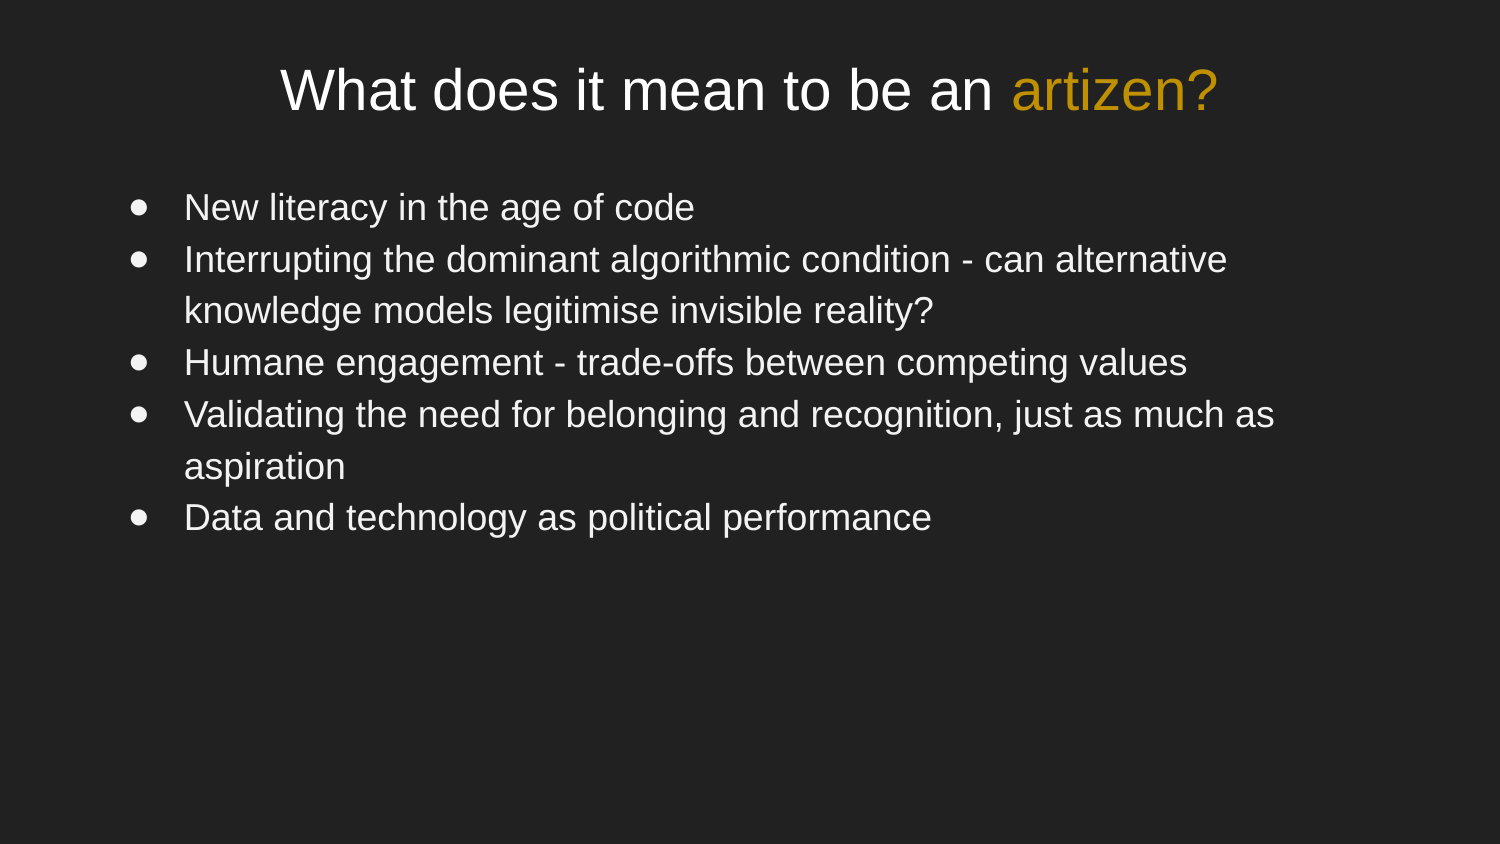

What does it mean to be an artizen?
# New literacy in the age of code
Interrupting the dominant algorithmic condition - can alternative knowledge models legitimise invisible reality?
Humane engagement - trade-offs between competing values
Validating the need for belonging and recognition, just as much as aspiration
Data and technology as political performance